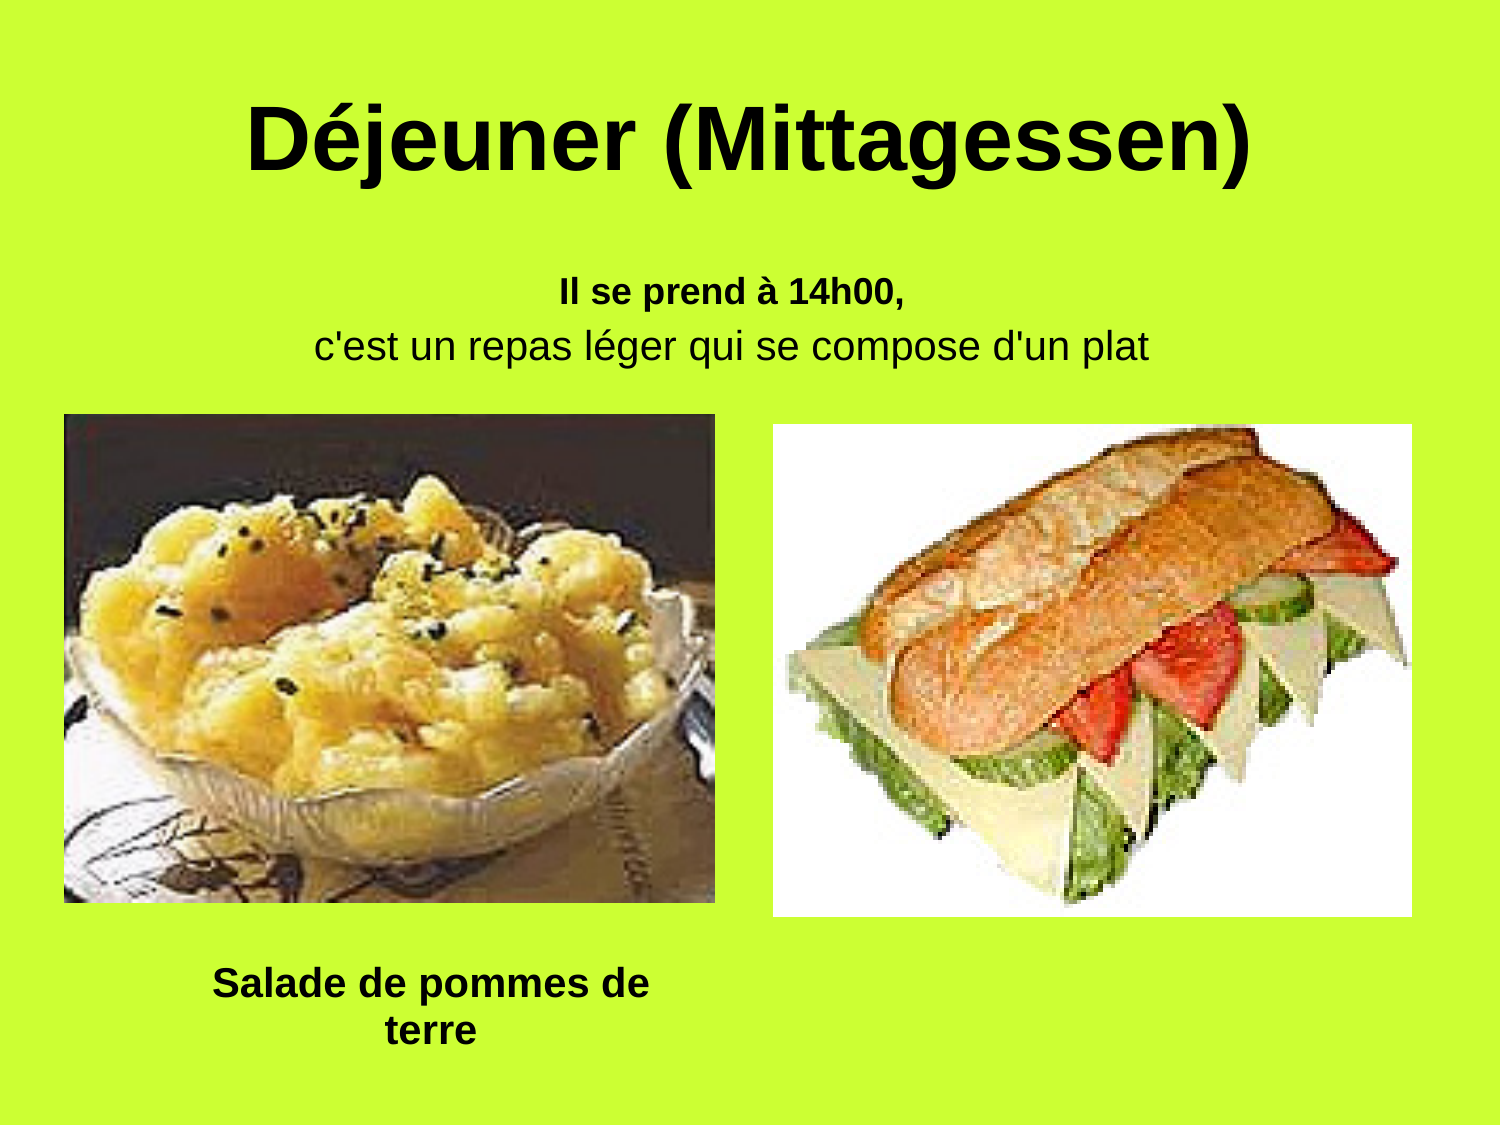

# Déjeuner (Mittagessen)
Il se prend à 14h00,
c'est un repas léger qui se compose d'un plat
Salade de pommes de terre